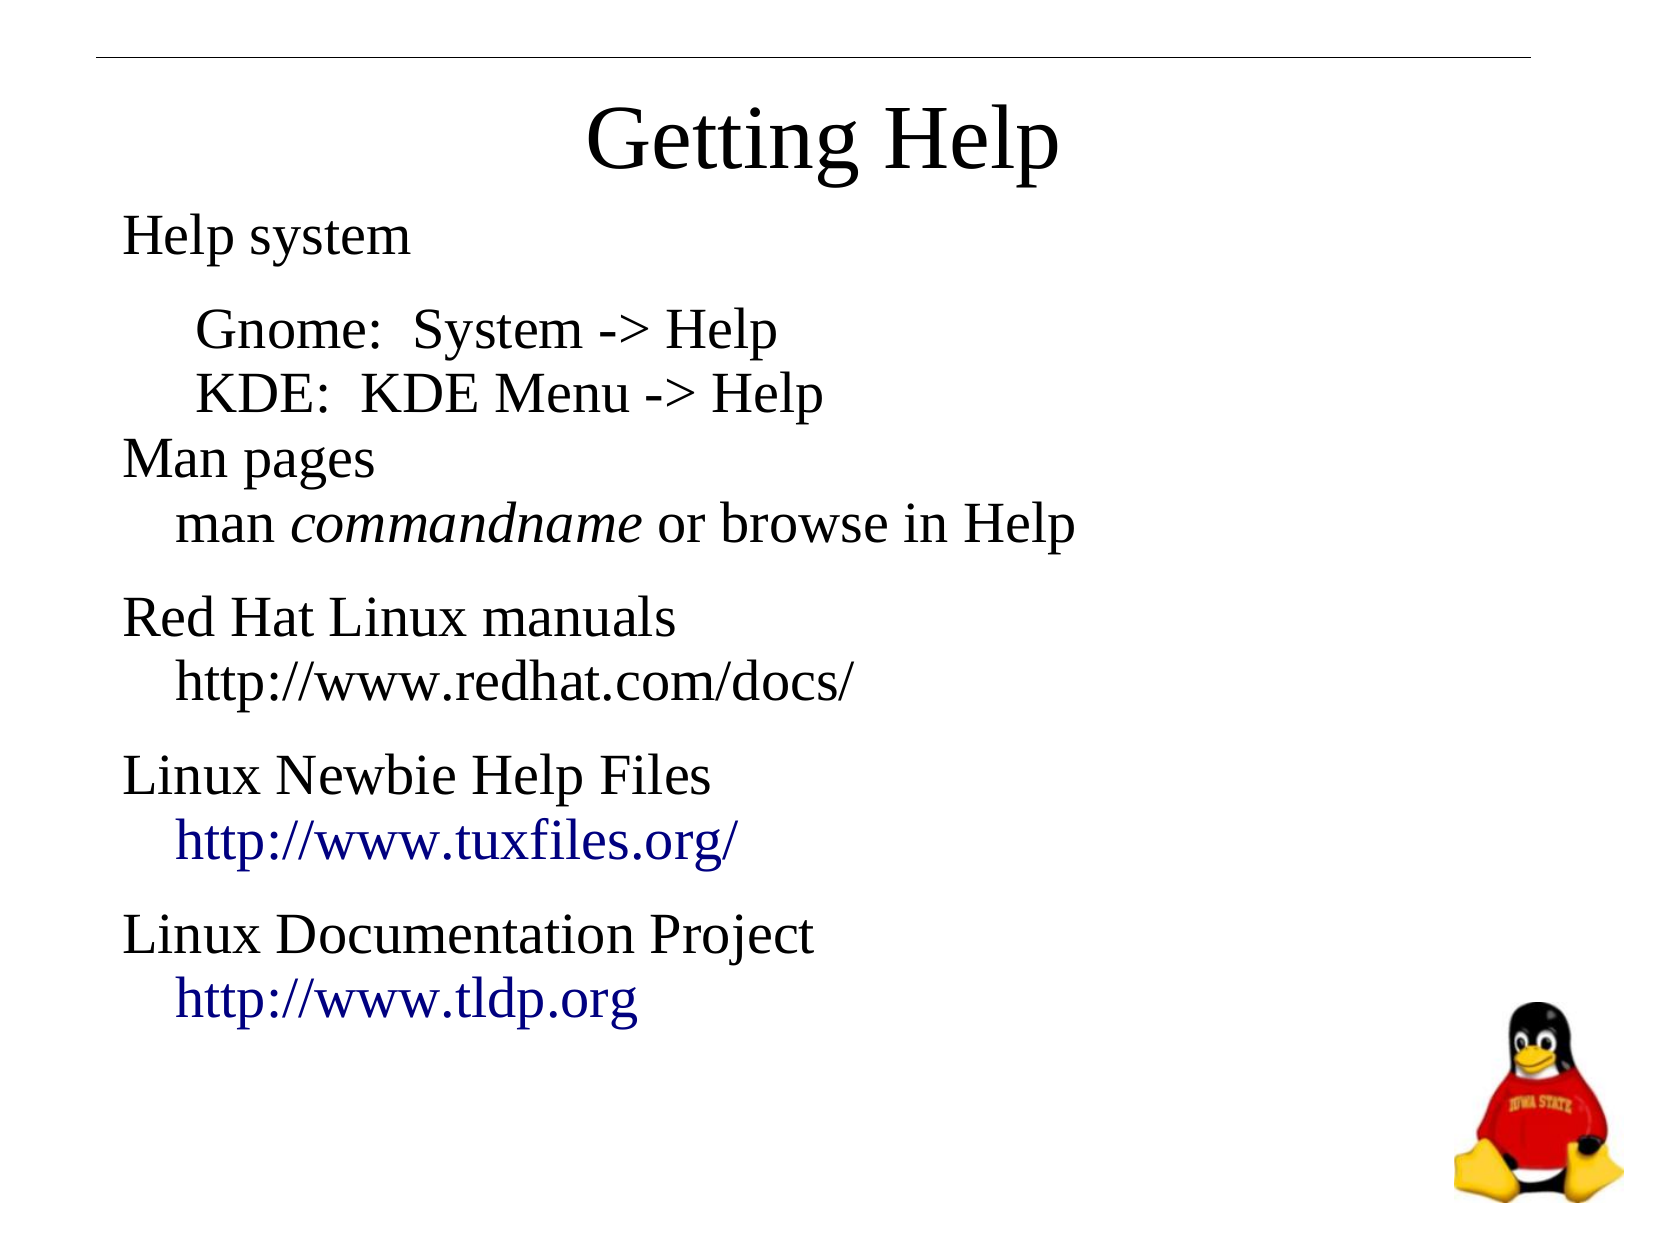

# Getting Help
Help system
Gnome: System -> Help
KDE: KDE Menu -> Help
Man pages
man commandname or browse in Help
Red Hat Linux manuals
http://www.redhat.com/docs/
Linux Newbie Help Files
http://www.tuxfiles.org/
Linux Documentation Project
http://www.tldp.org